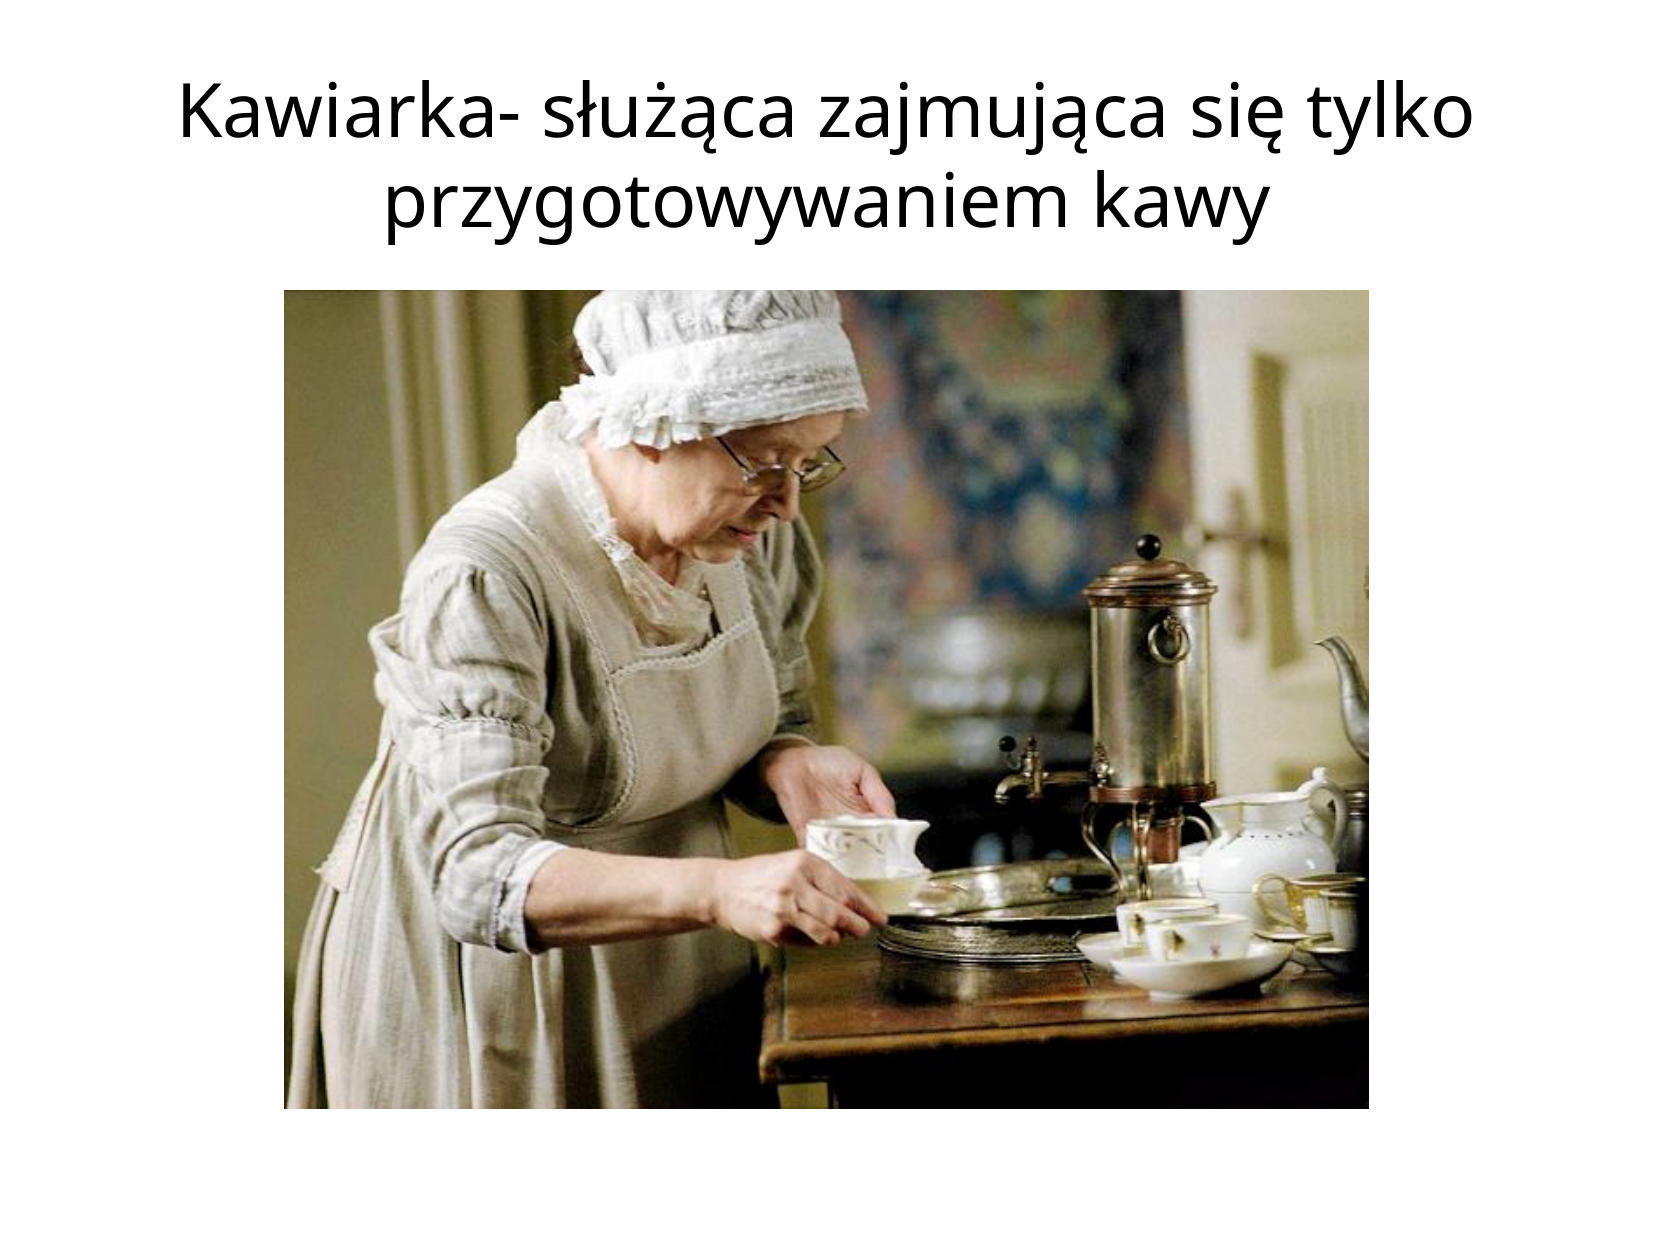

# Kawiarka- służąca zajmująca się tylko przygotowywaniem kawy